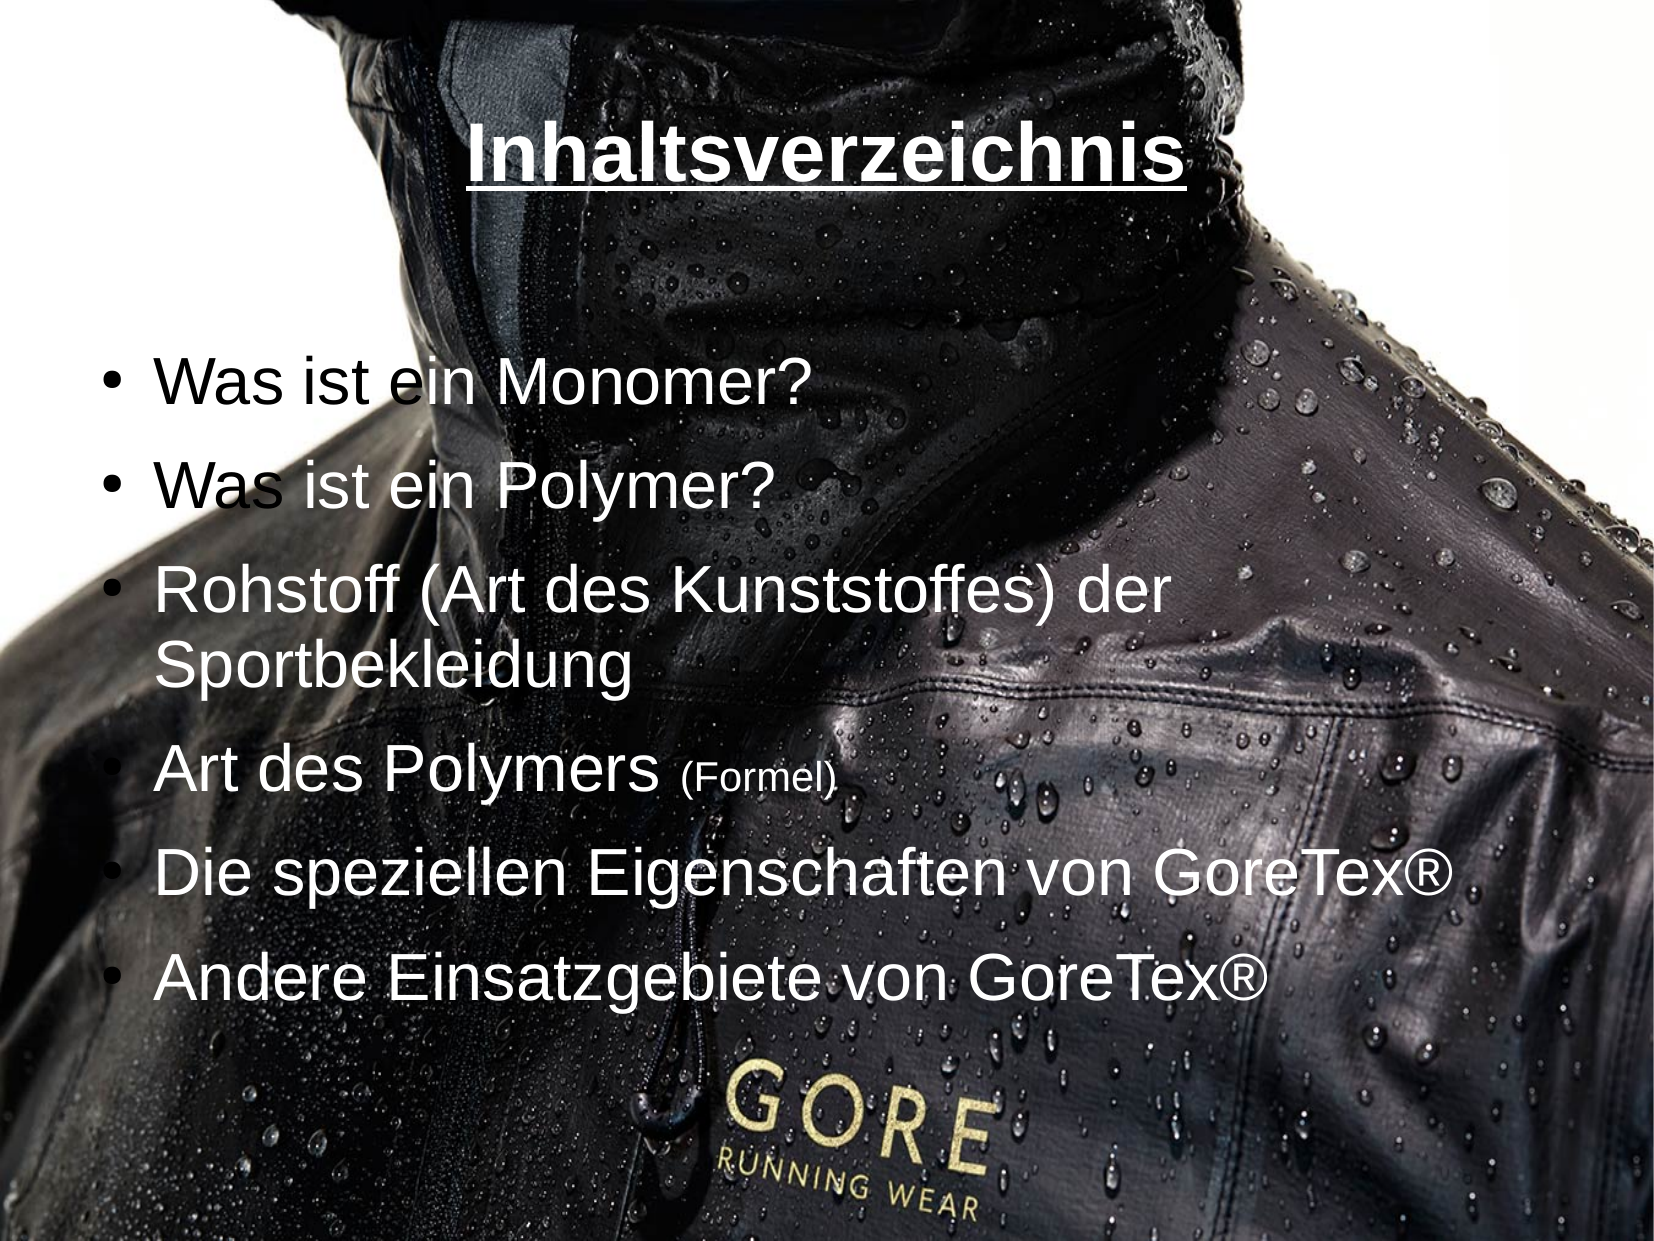

# Inhaltsverzeichnis
Was ist ein Monomer?
Was ist ein Polymer?
Rohstoff (Art des Kunststoffes) der Sportbekleidung
Art des Polymers (Formel)
Die speziellen Eigenschaften von GoreTex®
Andere Einsatzgebiete von GoreTex®